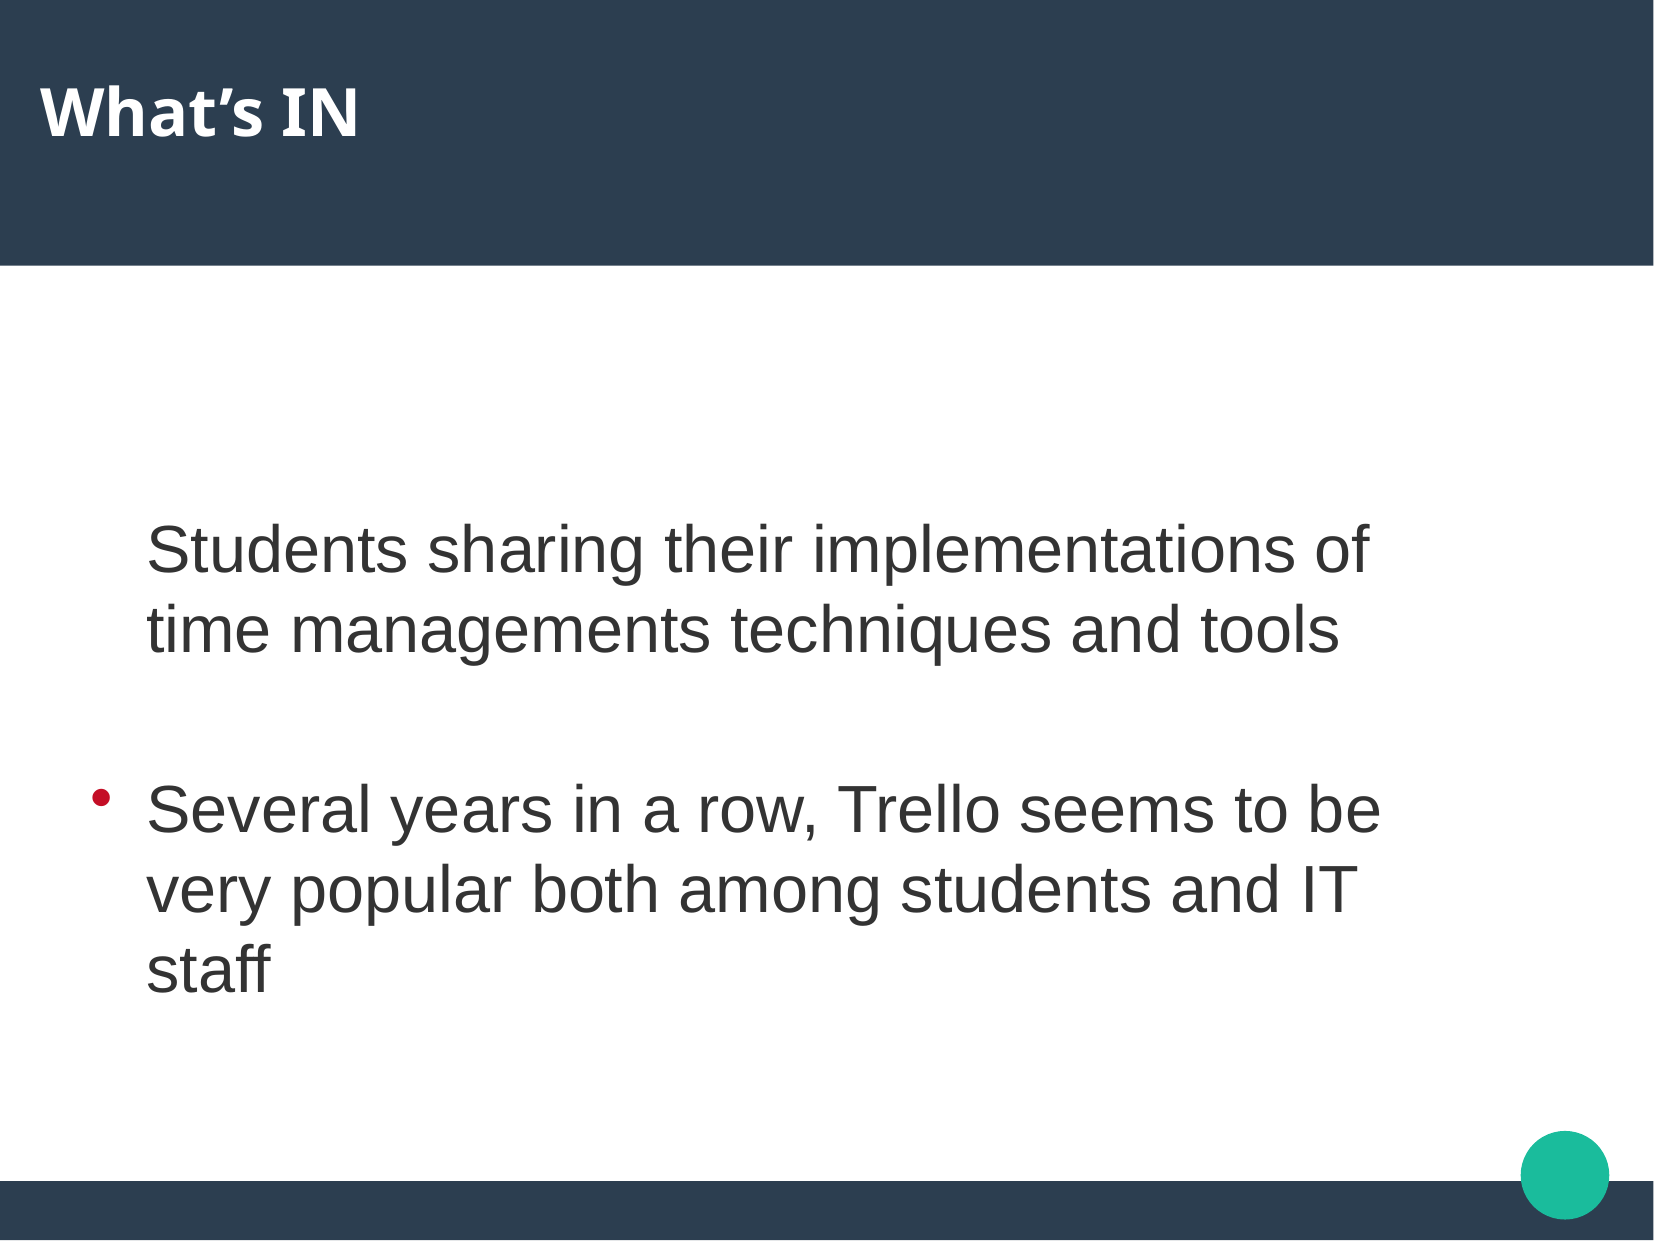

# What’s IN
Students sharing their implementations of time managements techniques and tools
Several years in a row, Trello seems to be very popular both among students and IT staff